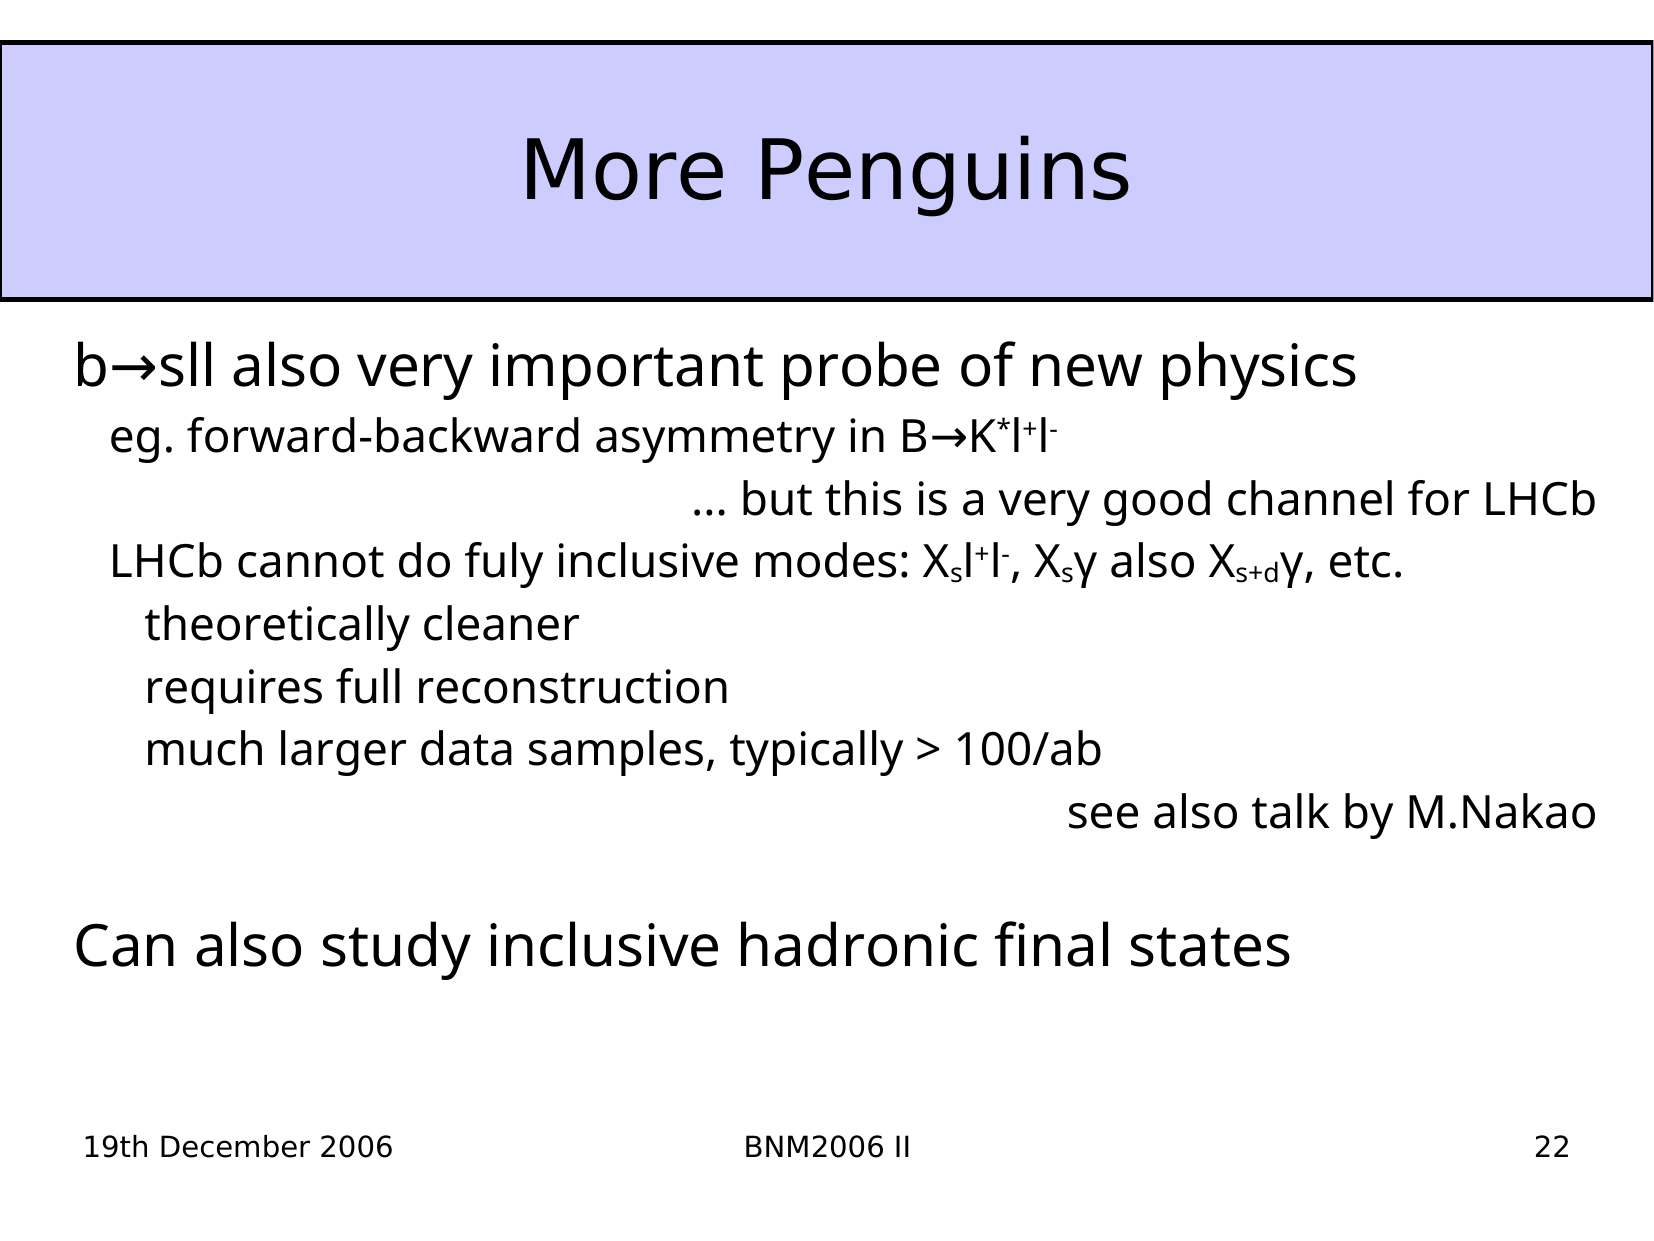

# More Penguins
b→sll also very important probe of new physics
eg. forward-backward asymmetry in B→K*l+l-
... but this is a very good channel for LHCb
LHCb cannot do fuly inclusive modes: Xsl+l-, Xsγ also Xs+dγ, etc.
theoretically cleaner
requires full reconstruction
much larger data samples, typically > 100/ab
see also talk by M.Nakao
Can also study inclusive hadronic final states
19th December 2006
BNM2006 II
22